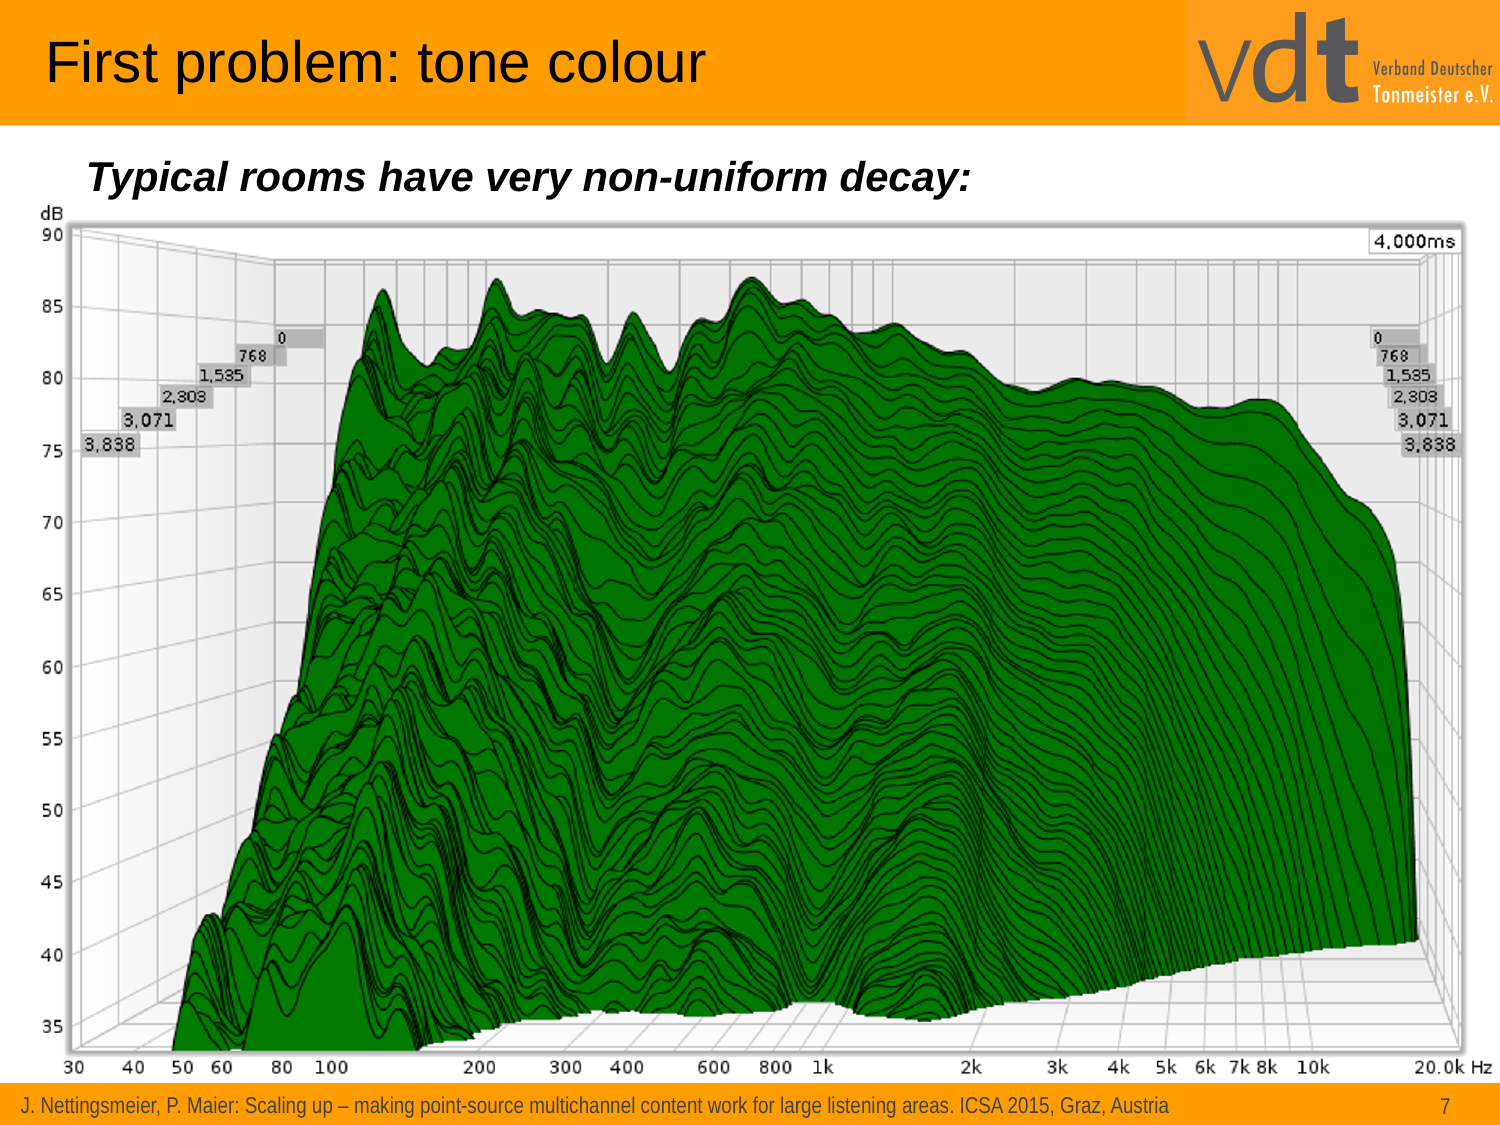

First problem: tone colour
# Typical rooms have very non-uniform decay: